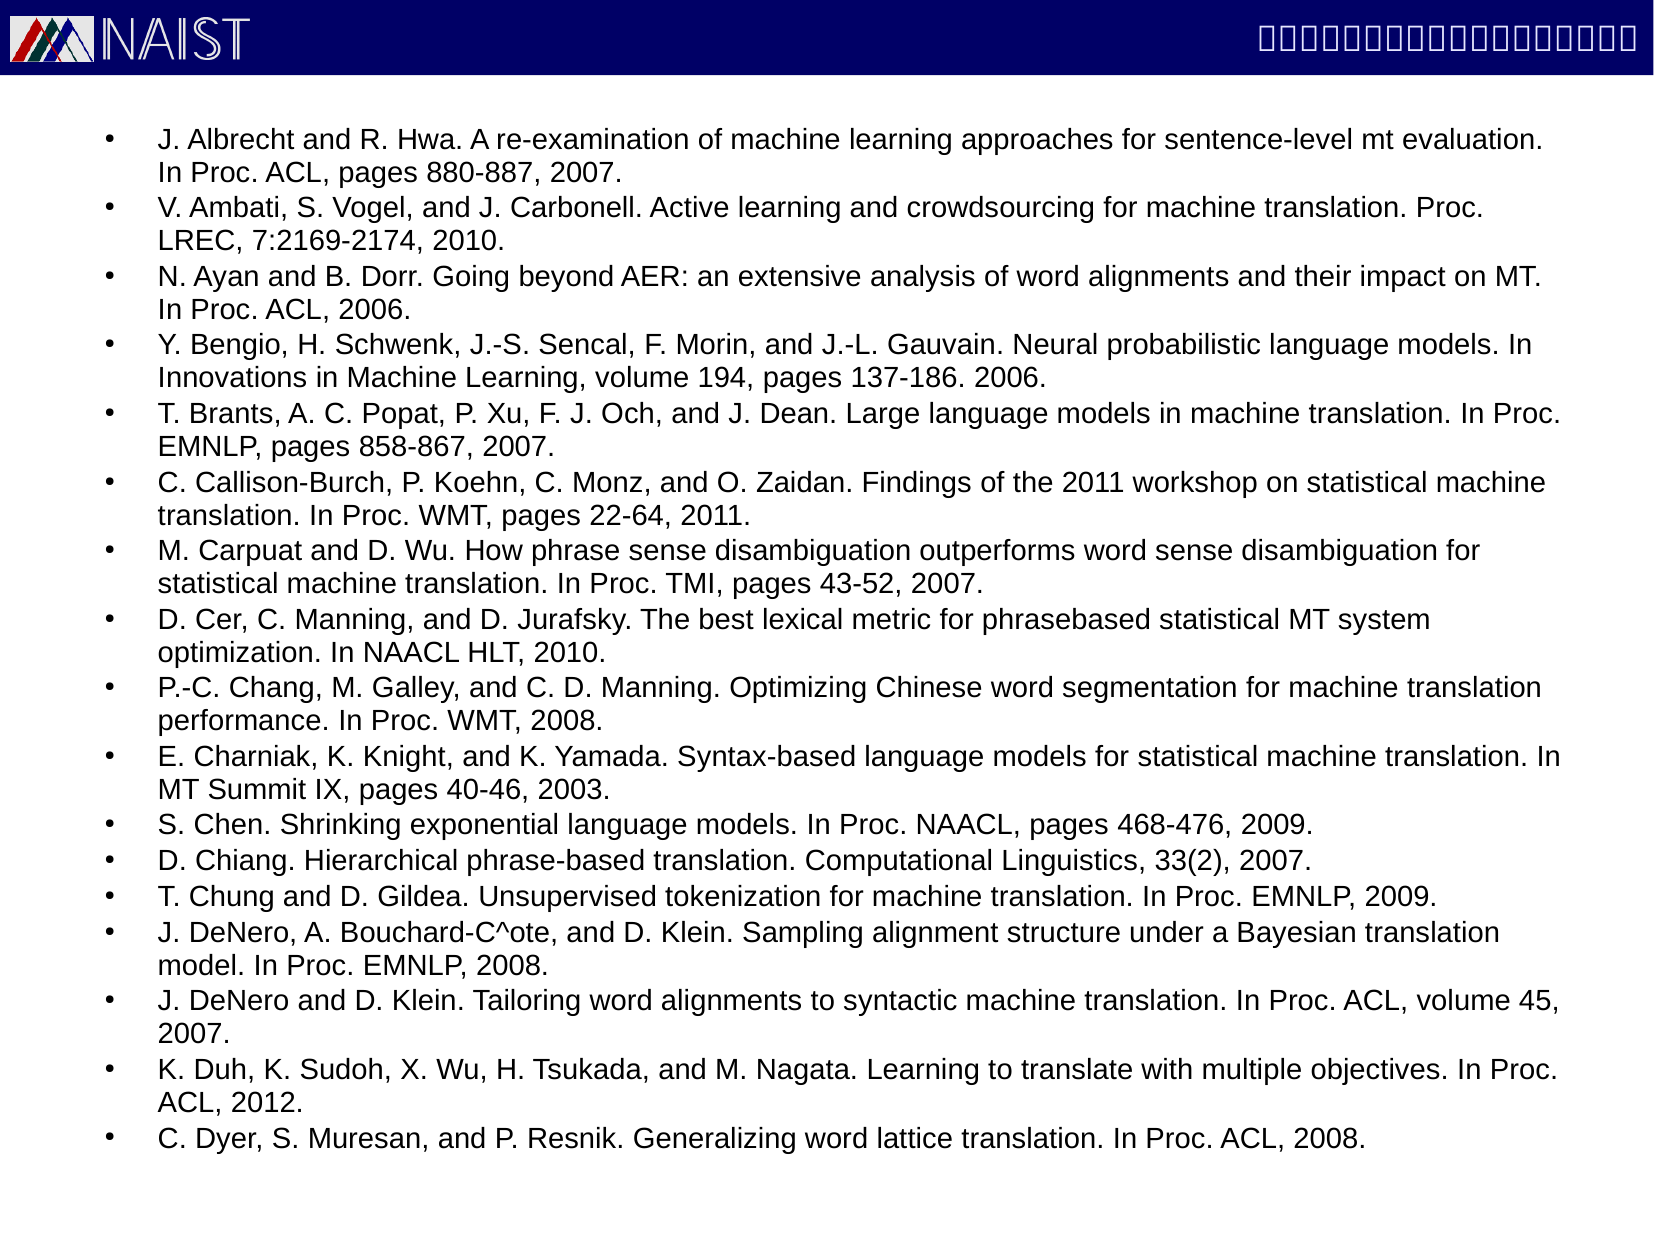

# J. Albrecht and R. Hwa. A re-examination of machine learning approaches for sentence-level mt evaluation. In Proc. ACL, pages 880-887, 2007.
V. Ambati, S. Vogel, and J. Carbonell. Active learning and crowdsourcing for machine translation. Proc. LREC, 7:2169-2174, 2010.
N. Ayan and B. Dorr. Going beyond AER: an extensive analysis of word alignments and their impact on MT. In Proc. ACL, 2006.
Y. Bengio, H. Schwenk, J.-S. Sencal, F. Morin, and J.-L. Gauvain. Neural probabilistic language models. In Innovations in Machine Learning, volume 194, pages 137-186. 2006.
T. Brants, A. C. Popat, P. Xu, F. J. Och, and J. Dean. Large language models in machine translation. In Proc. EMNLP, pages 858-867, 2007.
C. Callison-Burch, P. Koehn, C. Monz, and O. Zaidan. Findings of the 2011 workshop on statistical machine translation. In Proc. WMT, pages 22-64, 2011.
M. Carpuat and D. Wu. How phrase sense disambiguation outperforms word sense disambiguation for statistical machine translation. In Proc. TMI, pages 43-52, 2007.
D. Cer, C. Manning, and D. Jurafsky. The best lexical metric for phrasebased statistical MT system optimization. In NAACL HLT, 2010.
P.-C. Chang, M. Galley, and C. D. Manning. Optimizing Chinese word segmentation for machine translation performance. In Proc. WMT, 2008.
E. Charniak, K. Knight, and K. Yamada. Syntax-based language models for statistical machine translation. In MT Summit IX, pages 40-46, 2003.
S. Chen. Shrinking exponential language models. In Proc. NAACL, pages 468-476, 2009.
D. Chiang. Hierarchical phrase-based translation. Computational Linguistics, 33(2), 2007.
T. Chung and D. Gildea. Unsupervised tokenization for machine translation. In Proc. EMNLP, 2009.
J. DeNero, A. Bouchard-C^ote, and D. Klein. Sampling alignment structure under a Bayesian translation model. In Proc. EMNLP, 2008.
J. DeNero and D. Klein. Tailoring word alignments to syntactic machine translation. In Proc. ACL, volume 45, 2007.
K. Duh, K. Sudoh, X. Wu, H. Tsukada, and M. Nagata. Learning to translate with multiple objectives. In Proc. ACL, 2012.
C. Dyer, S. Muresan, and P. Resnik. Generalizing word lattice translation. In Proc. ACL, 2008.